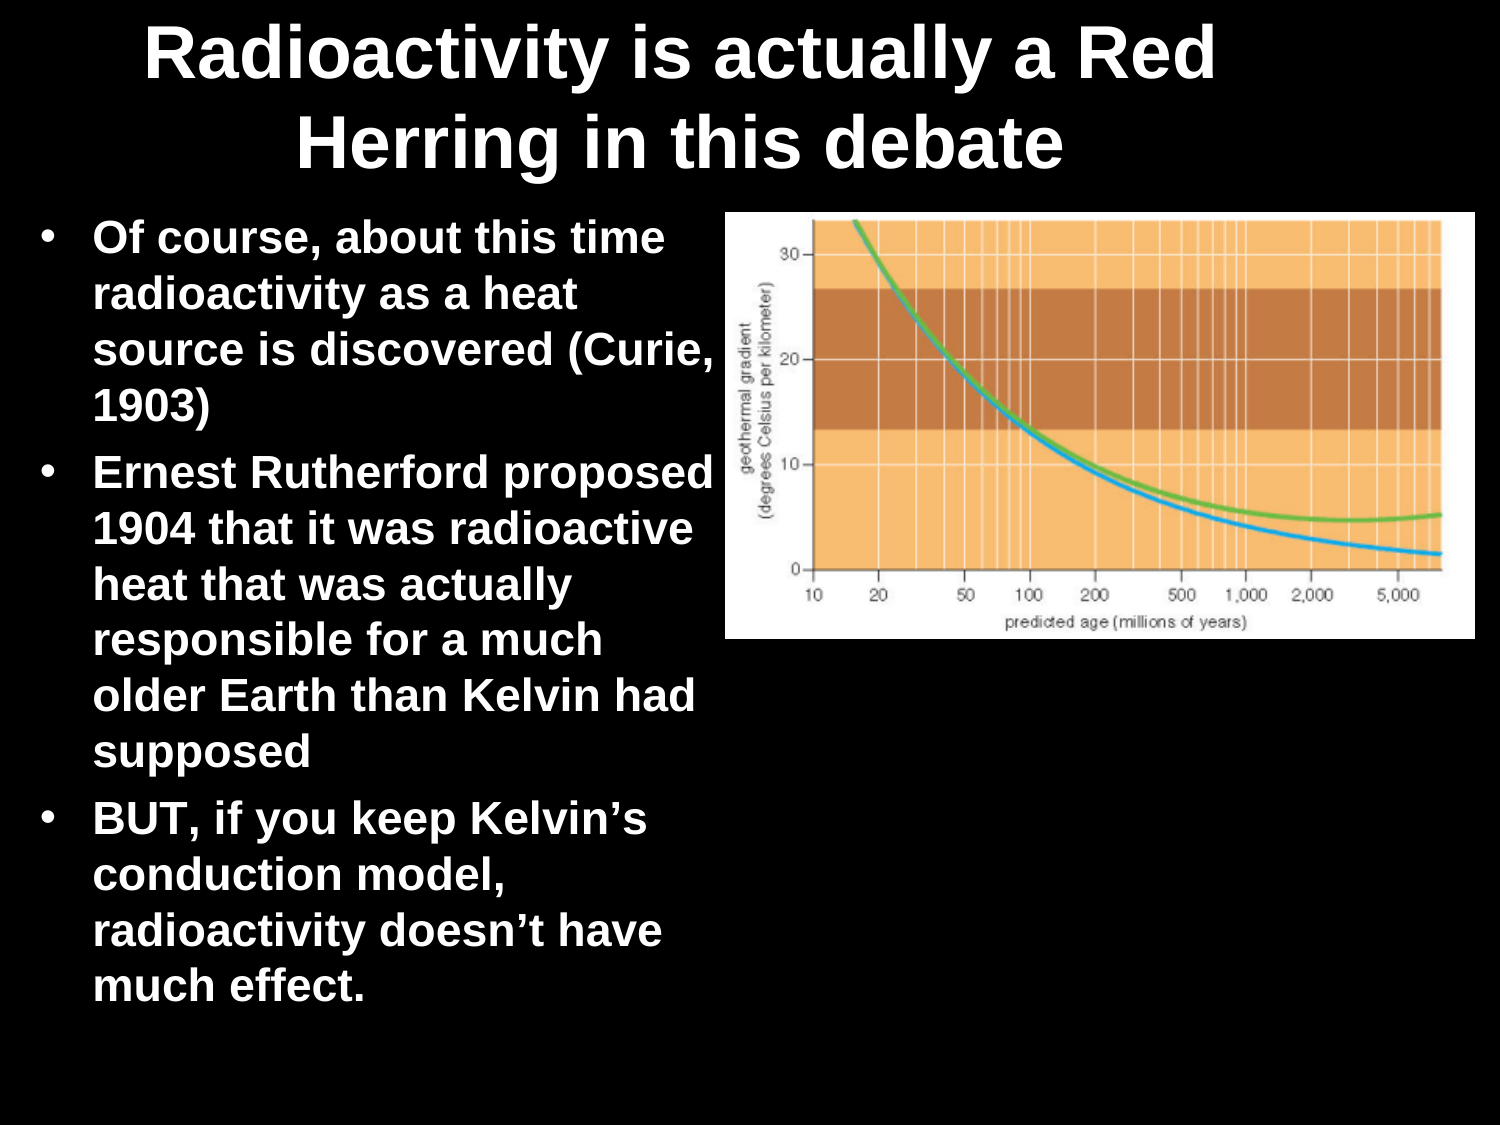

# Radioactivity is actually a Red Herring in this debate
Of course, about this time radioactivity as a heat source is discovered (Curie, 1903)
Ernest Rutherford proposed 1904 that it was radioactive heat that was actually responsible for a much older Earth than Kelvin had supposed
BUT, if you keep Kelvin’s conduction model, radioactivity doesn’t have much effect.